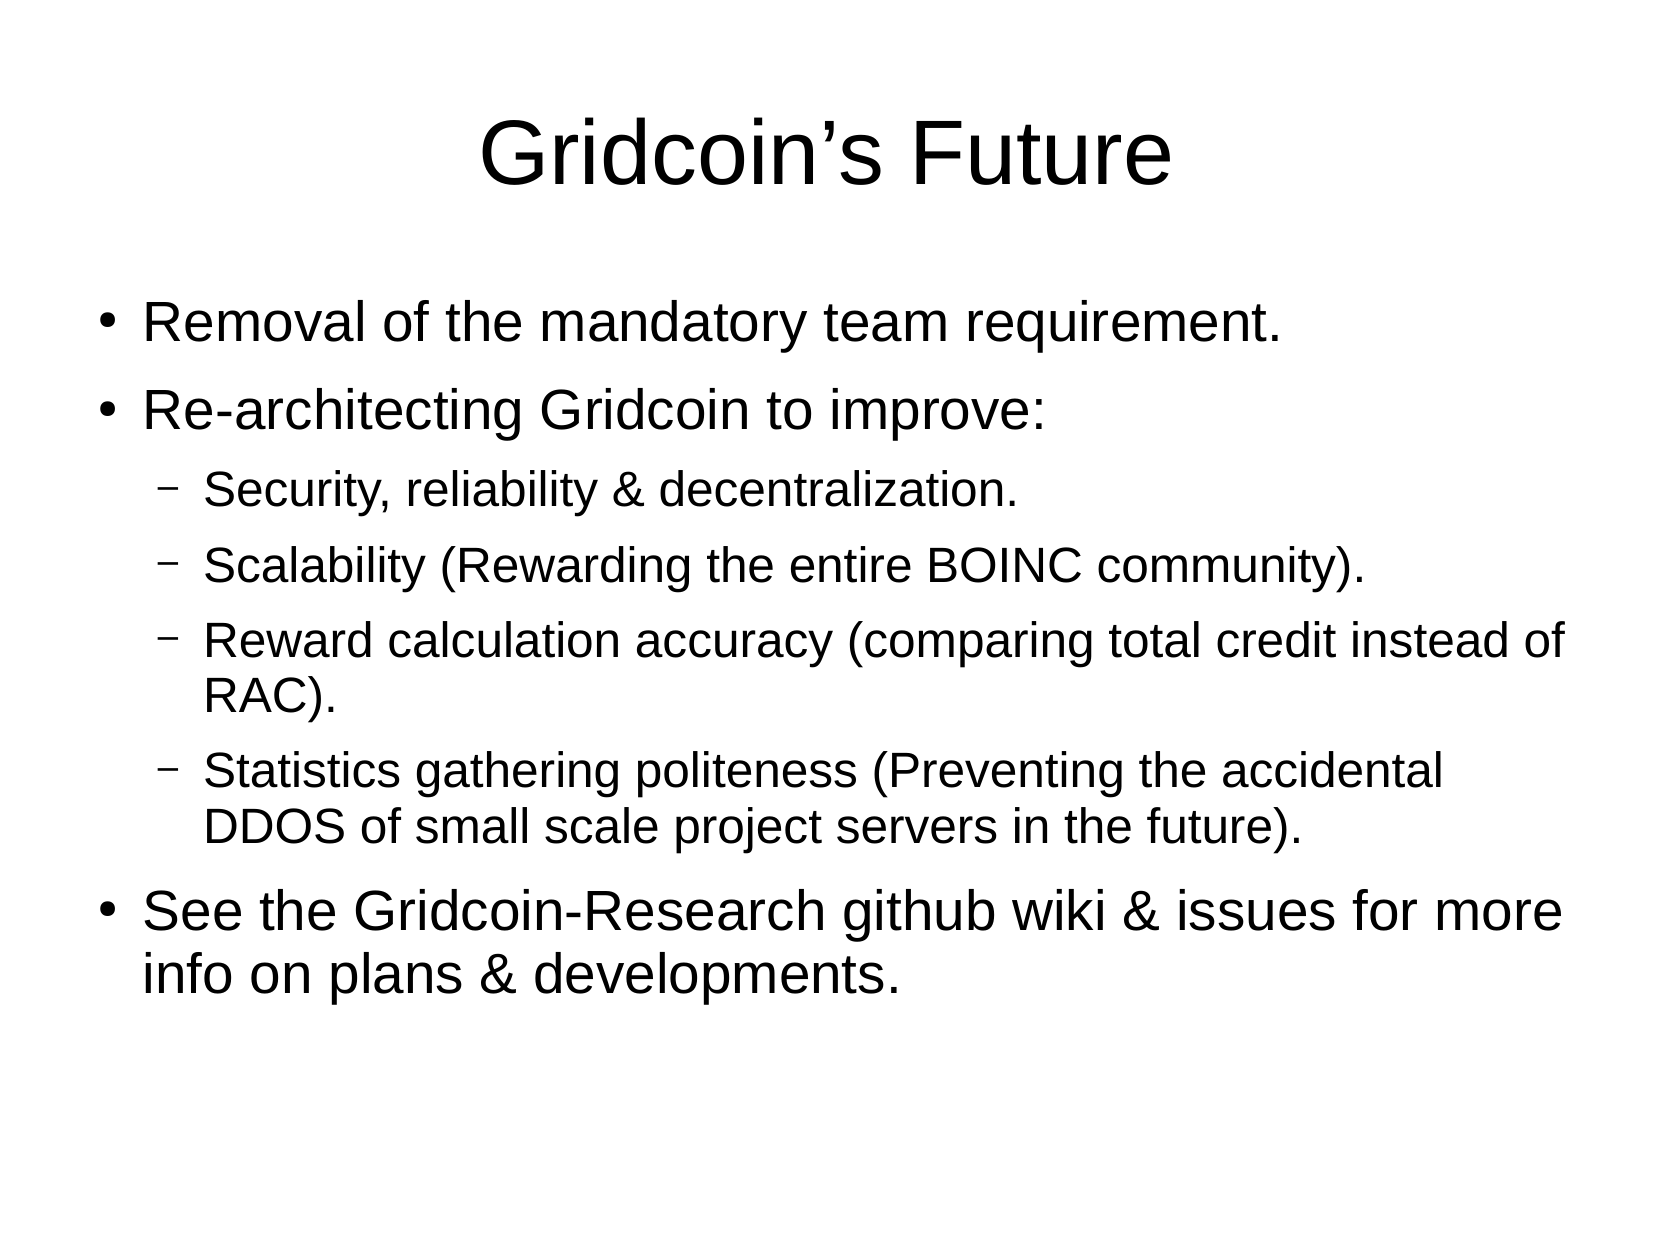

# Gridcoin’s Future
Removal of the mandatory team requirement.
Re-architecting Gridcoin to improve:
Security, reliability & decentralization.
Scalability (Rewarding the entire BOINC community).
Reward calculation accuracy (comparing total credit instead of RAC).
Statistics gathering politeness (Preventing the accidental DDOS of small scale project servers in the future).
See the Gridcoin-Research github wiki & issues for more info on plans & developments.